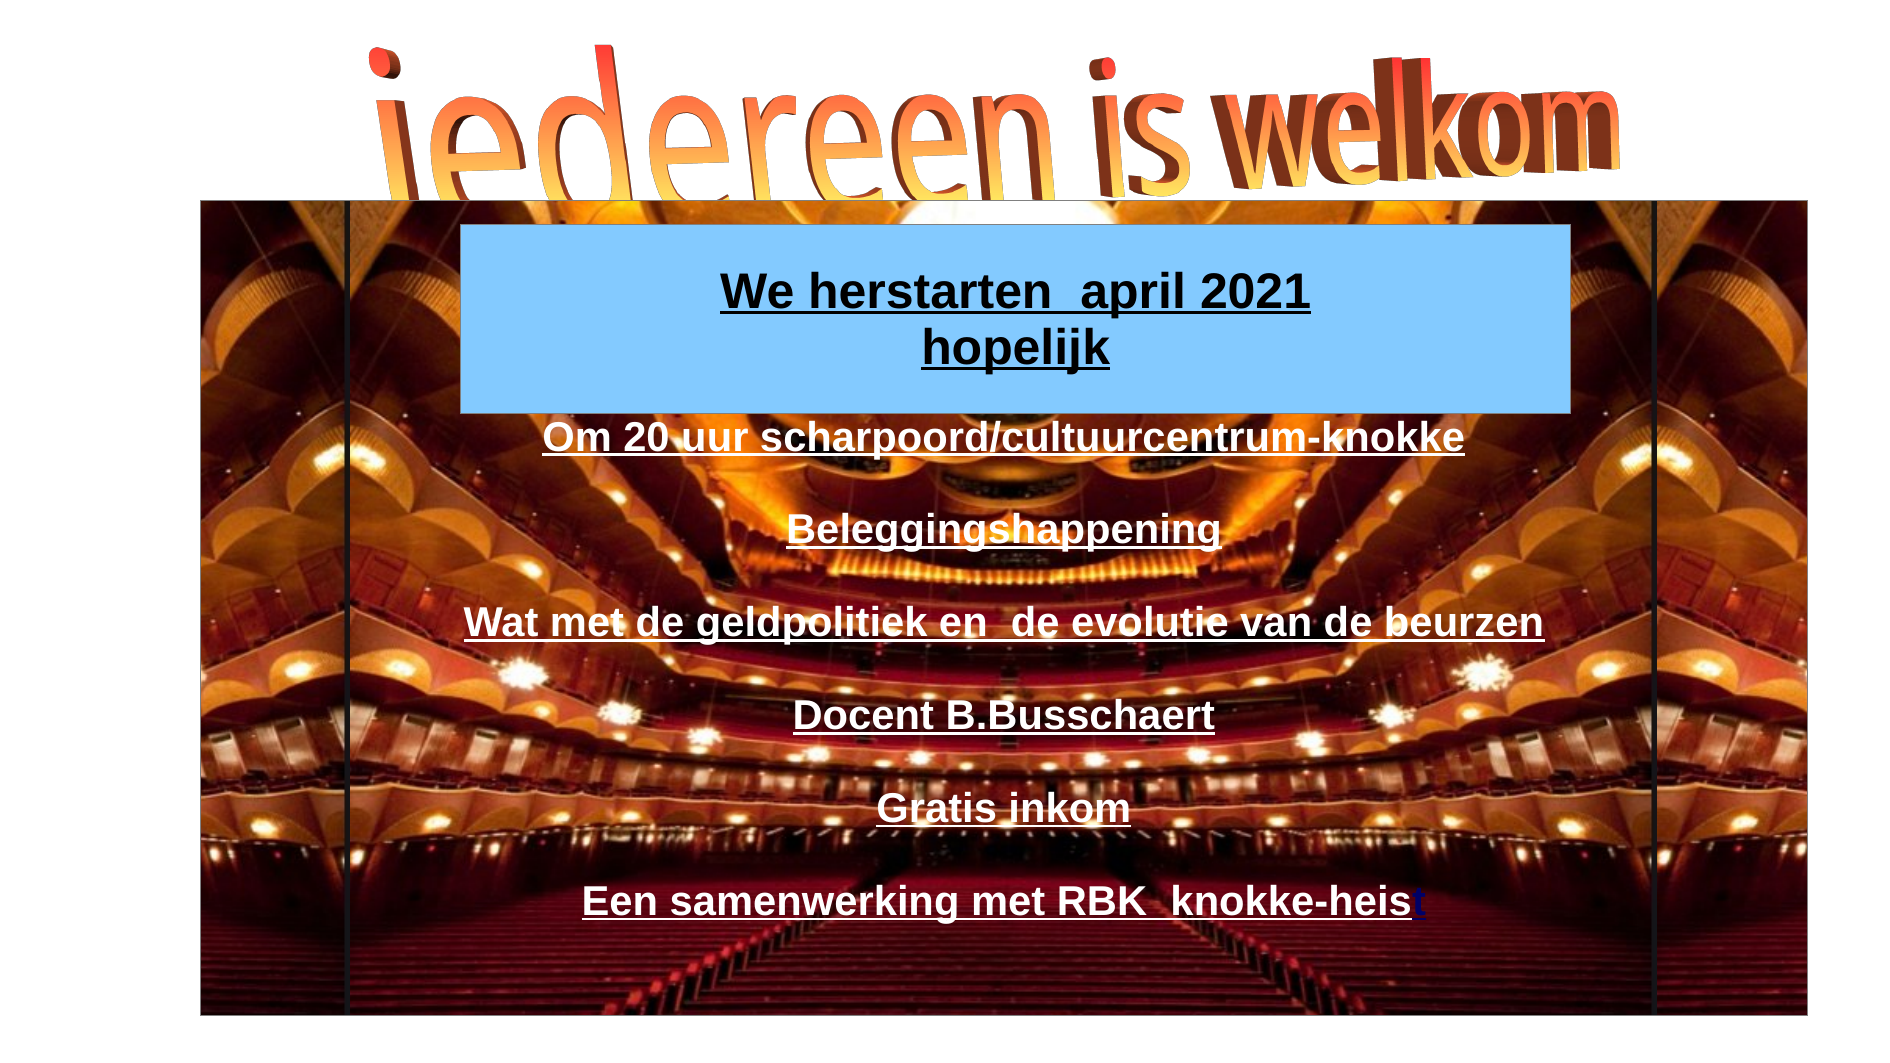

iedereen is welkom
Maandag 12 oktober
Om 20 uur scharpoord/cultuurcentrum-knokke
Beleggingshappening
Wat met de geldpolitiek en de evolutie van de beurzen
Docent B.Busschaert
Gratis inkom
Een samenwerking met RBK knokke-heist
We herstarten april 2021
hopelijk